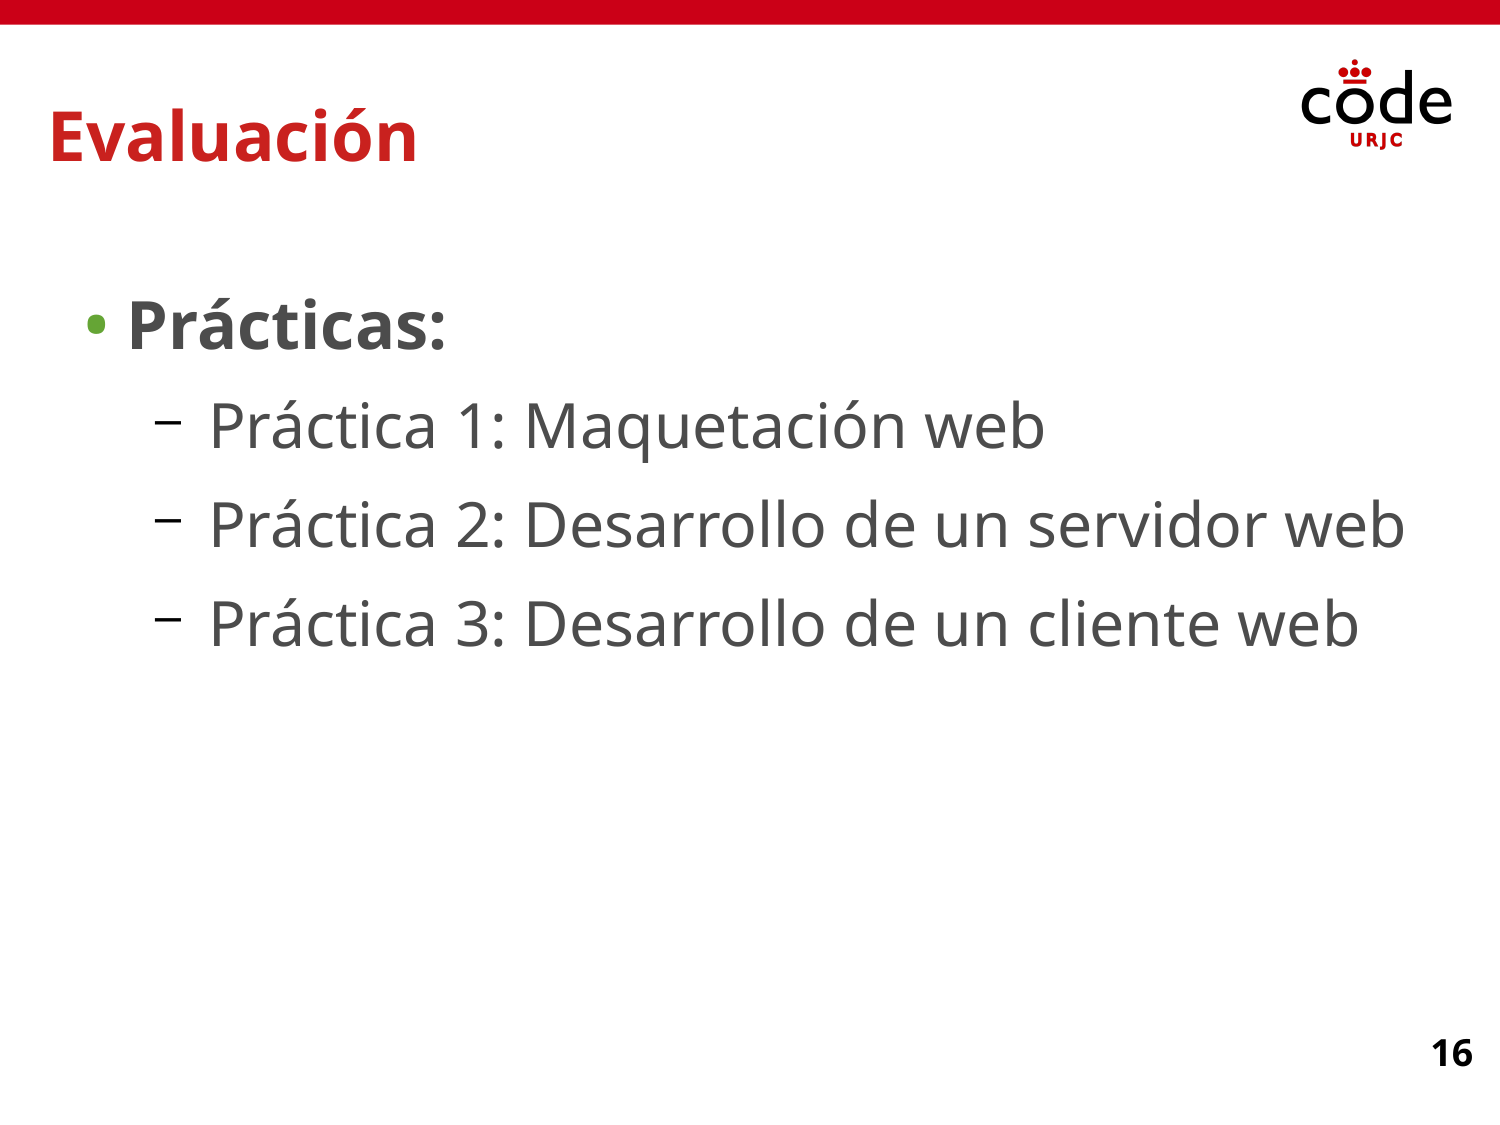

# Evaluación
Prácticas:
Práctica 1: Maquetación web
Práctica 2: Desarrollo de un servidor web
Práctica 3: Desarrollo de un cliente web
16